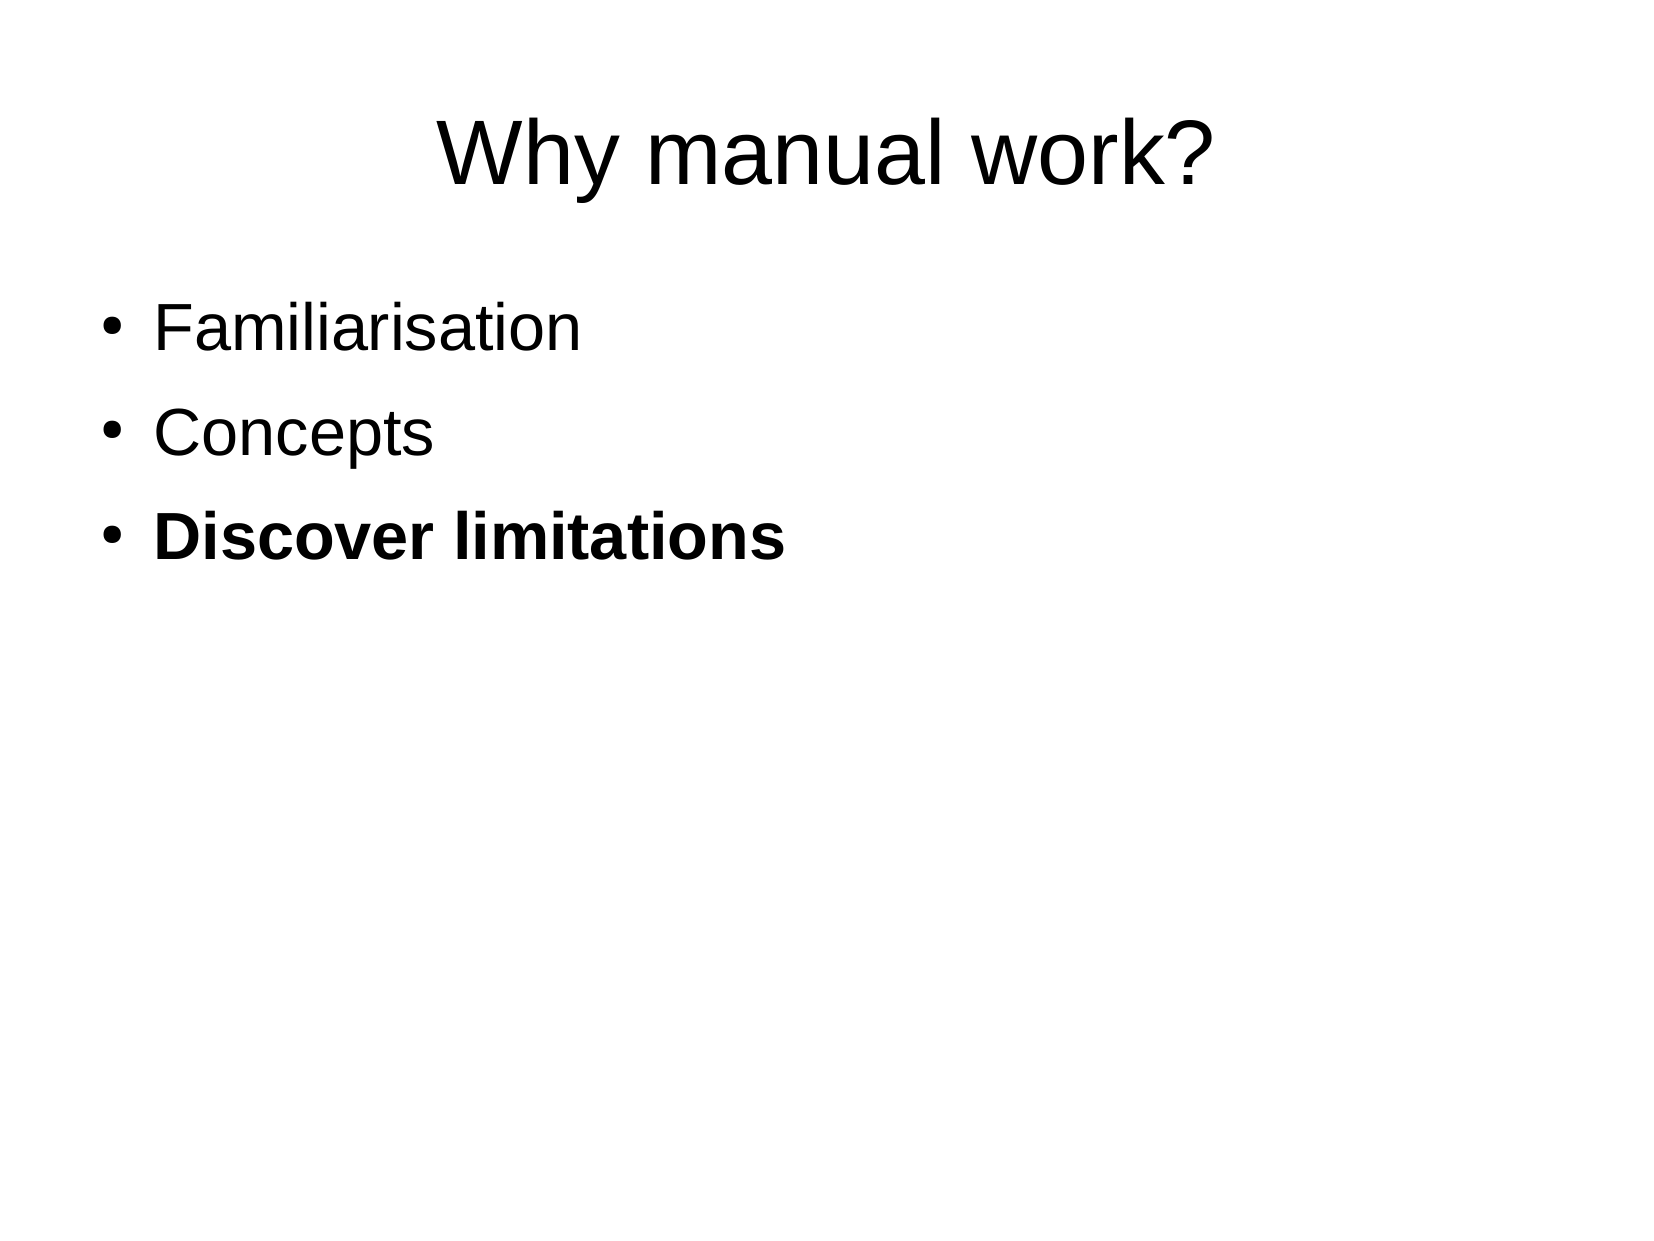

# Why manual work?
Familiarisation
Concepts
Discover limitations